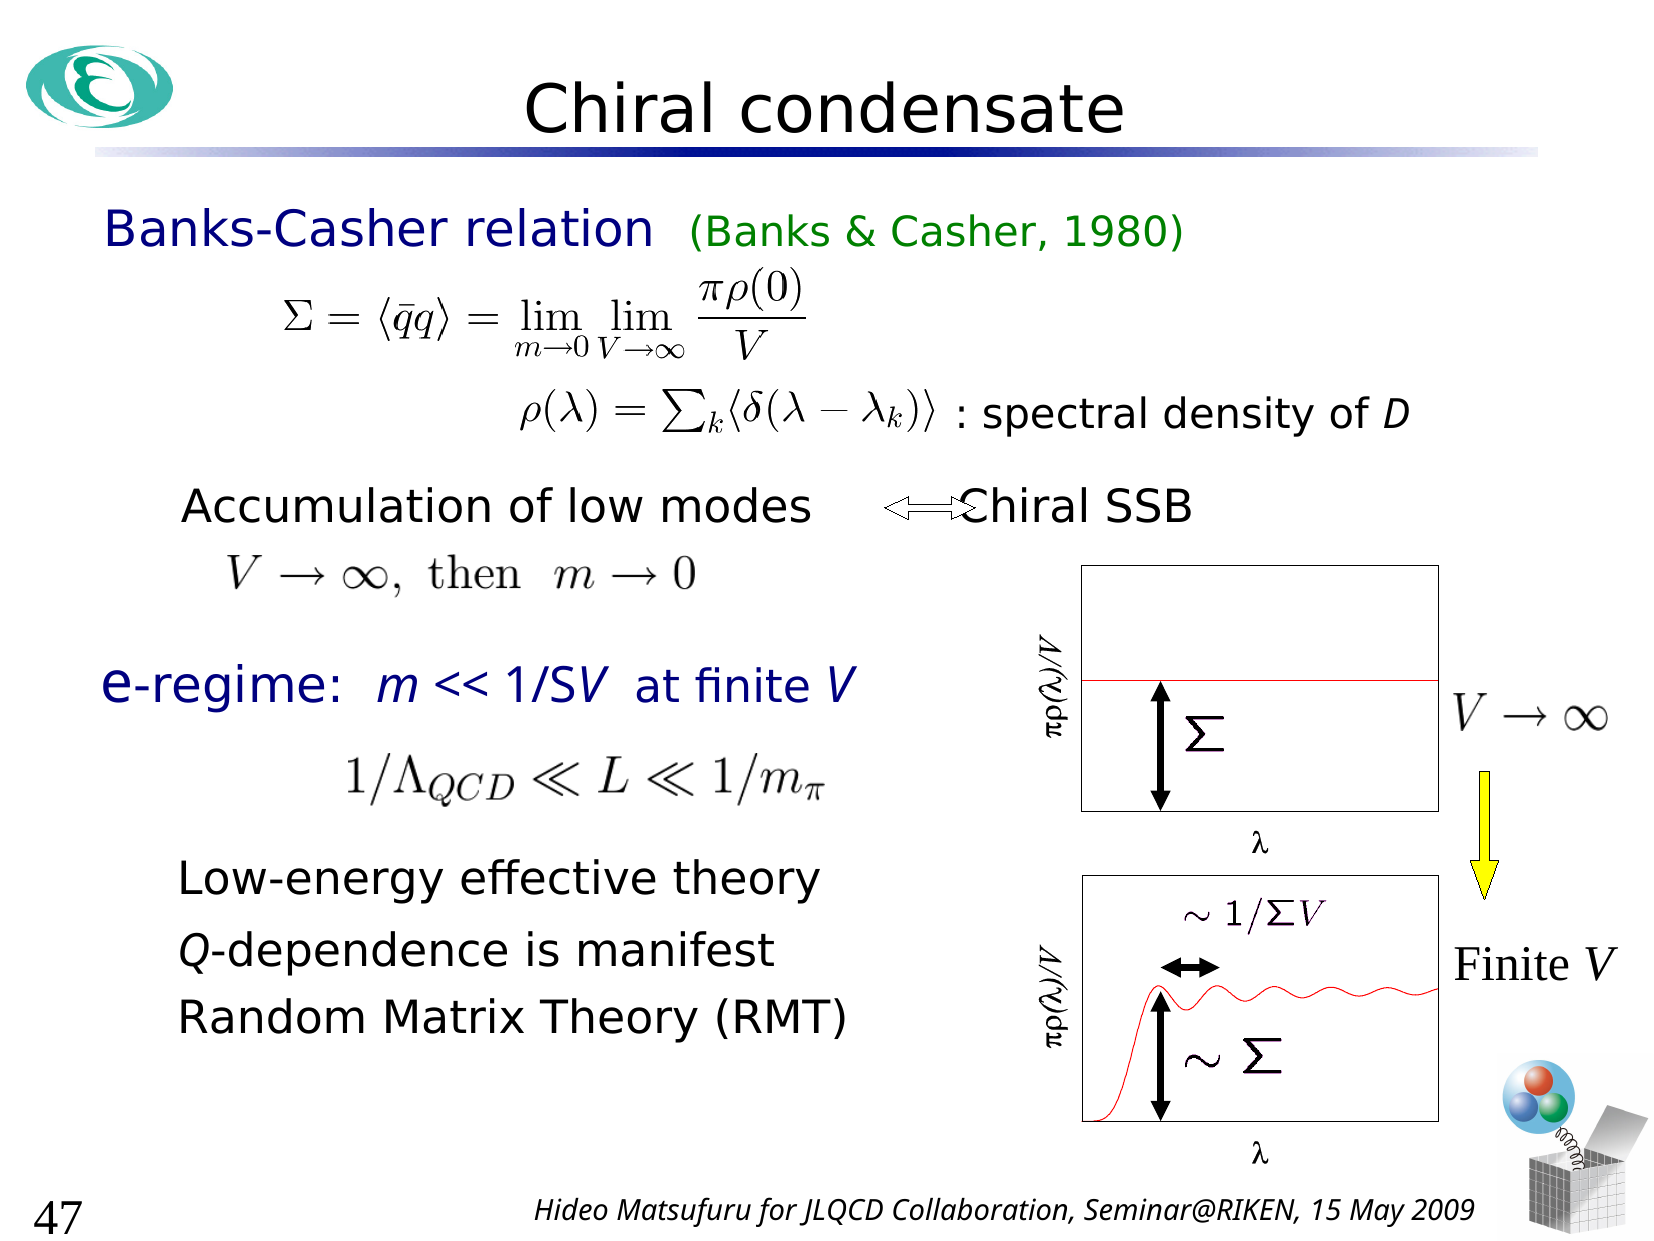

# Chiral condensate
Banks-Casher relation (Banks & Casher, 1980)
Accumulation of low modes Chiral SSB
: spectral density of D
e-regime: m << 1/SV at finite V
Low-energy effective theory
Q-dependence is manifest
Random Matrix Theory (RMT)
Finite V